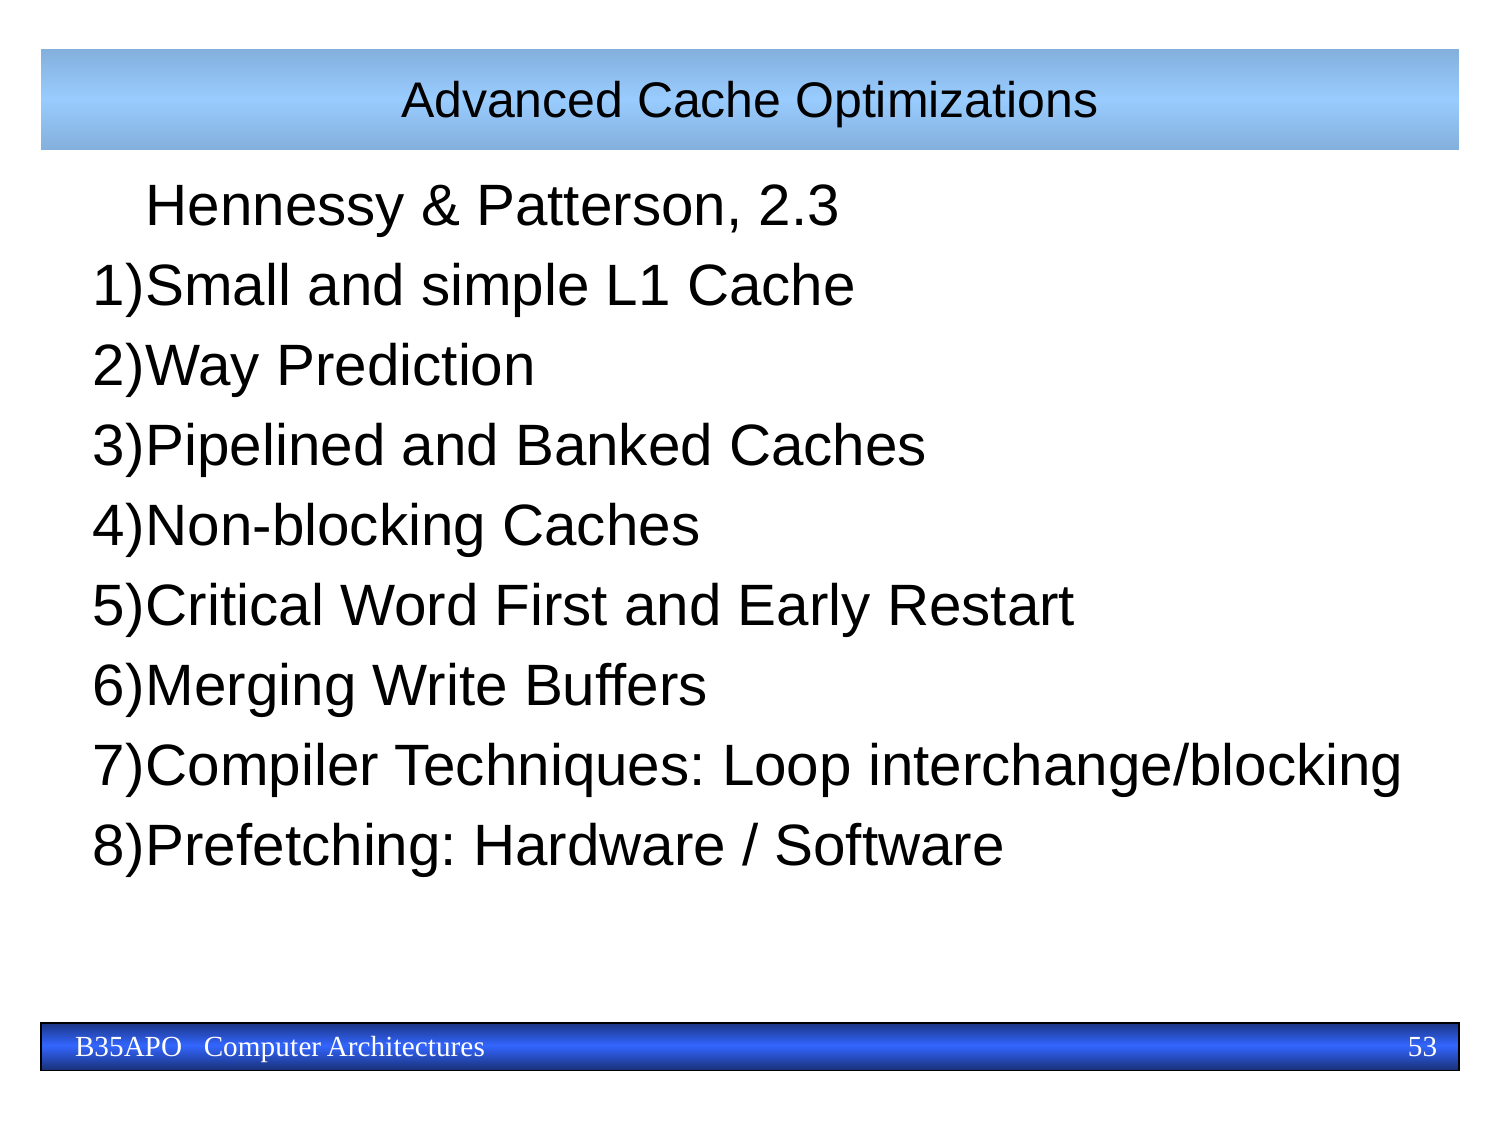

# Advanced Cache Optimizations
Hennessy & Patterson, 2.3
Small and simple L1 Cache
Way Prediction
Pipelined and Banked Caches
Non-blocking Caches
Critical Word First and Early Restart
Merging Write Buffers
Compiler Techniques: Loop interchange/blocking
Prefetching: Hardware / Software
B35APO Computer Architectures
53